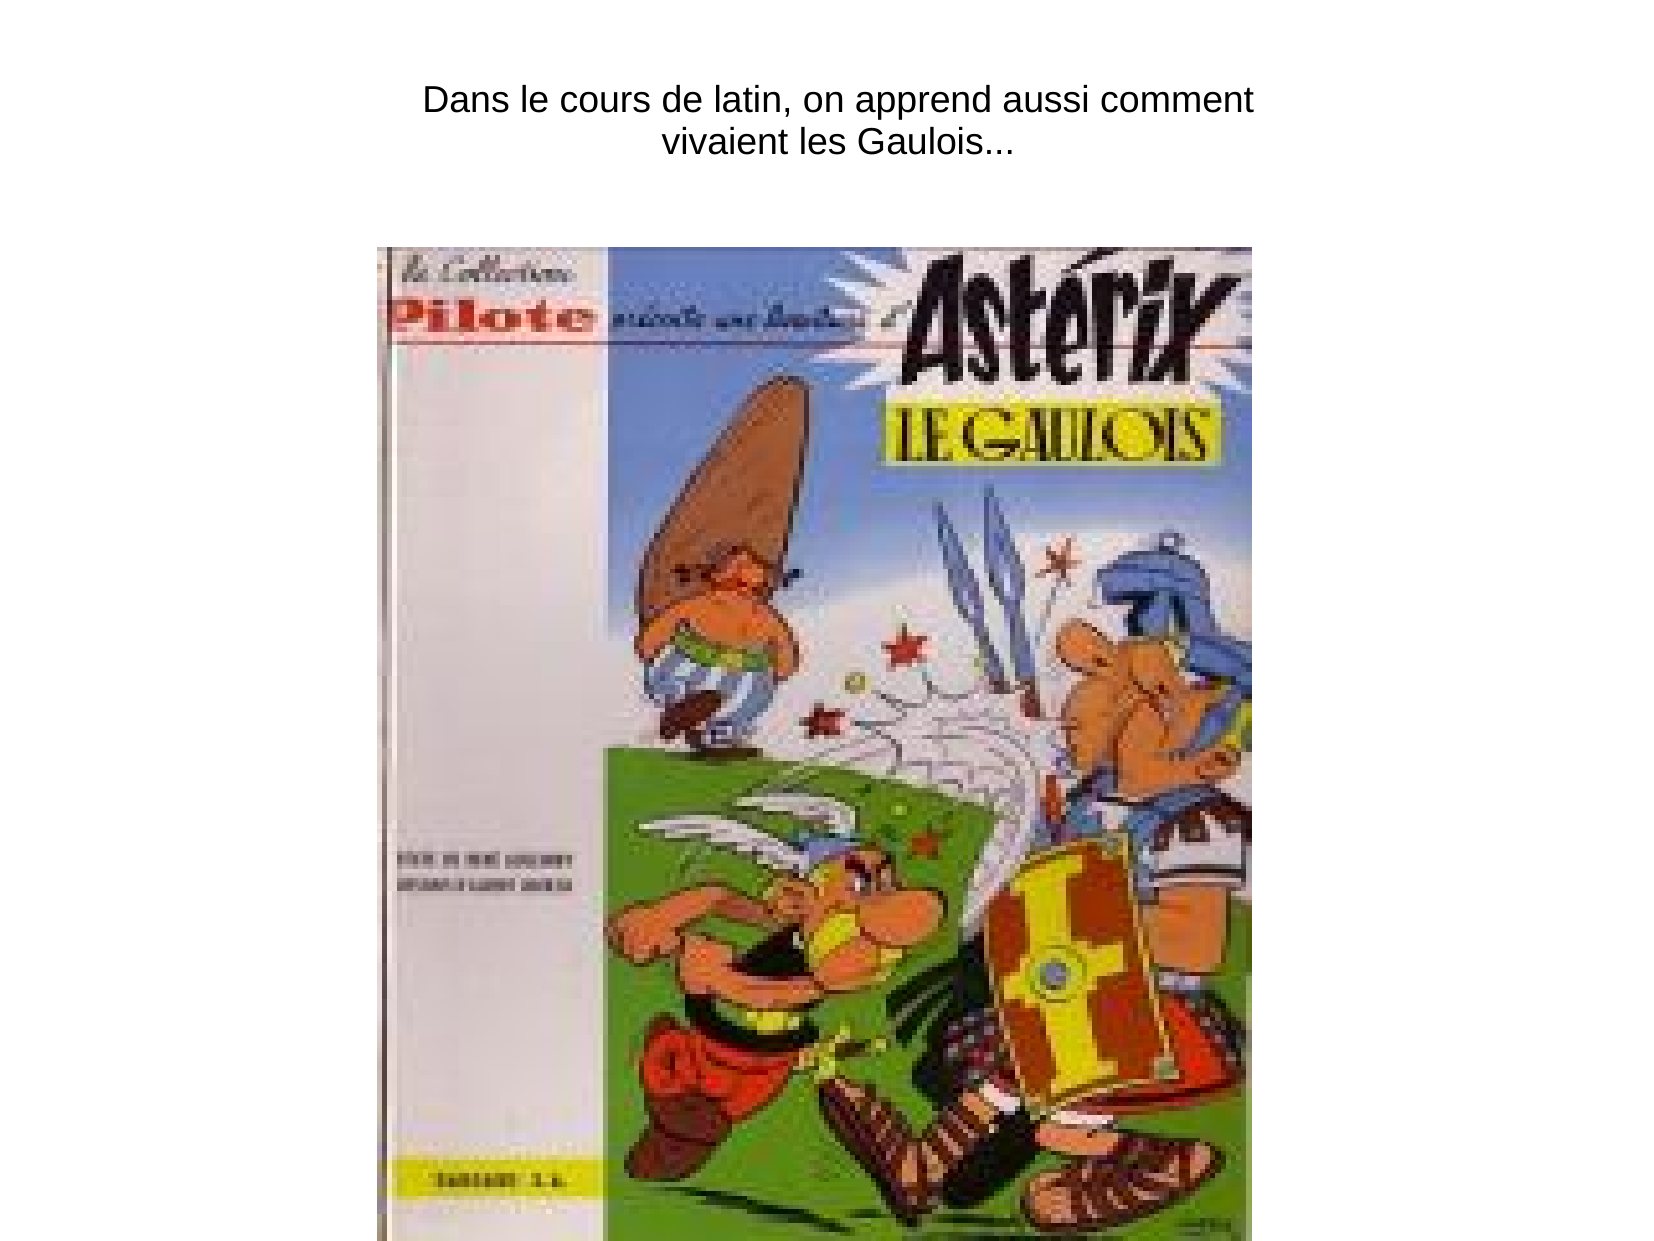

Dans le cours de latin, on apprend aussi comment vivaient les Gaulois...